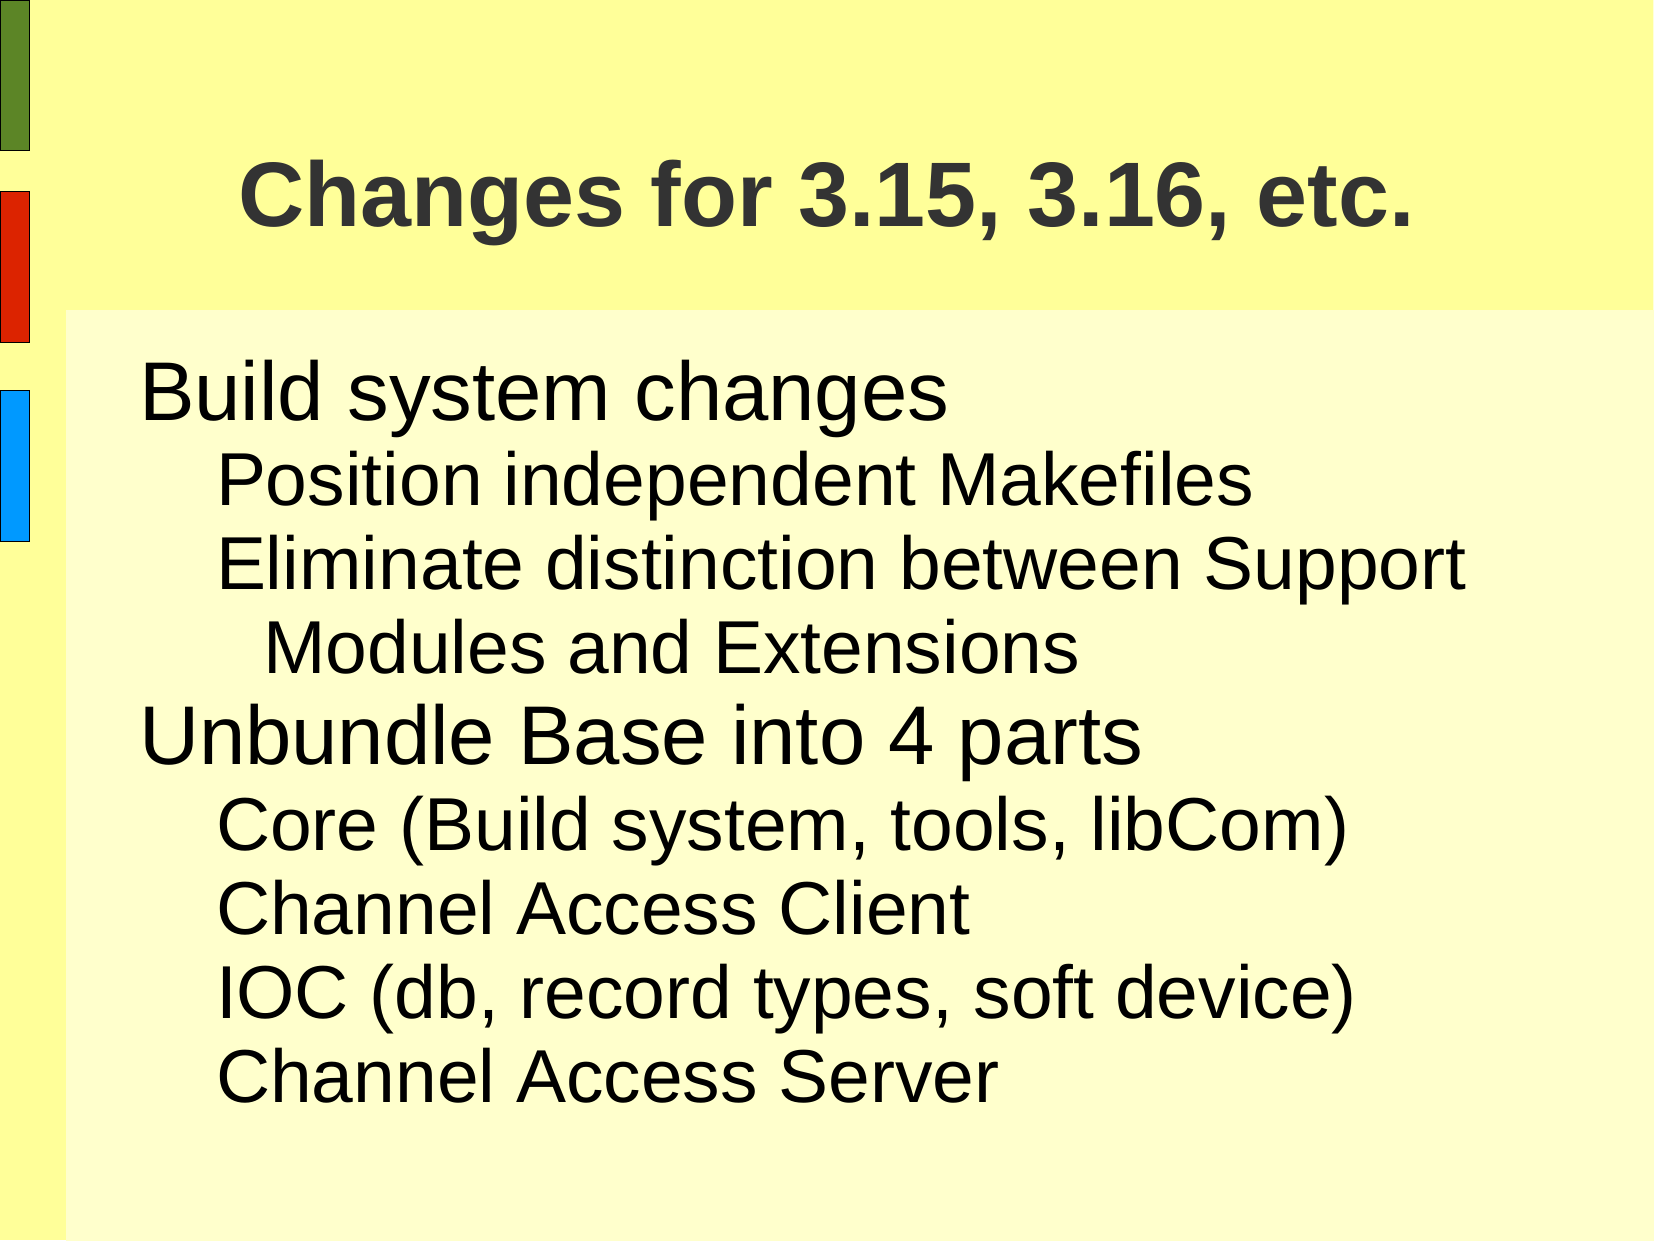

# Changes for 3.15, 3.16, etc.
Build system changes
Position independent Makefiles
Eliminate distinction between Support Modules and Extensions
Unbundle Base into 4 parts
Core (Build system, tools, libCom)
Channel Access Client
IOC (db, record types, soft device)
Channel Access Server